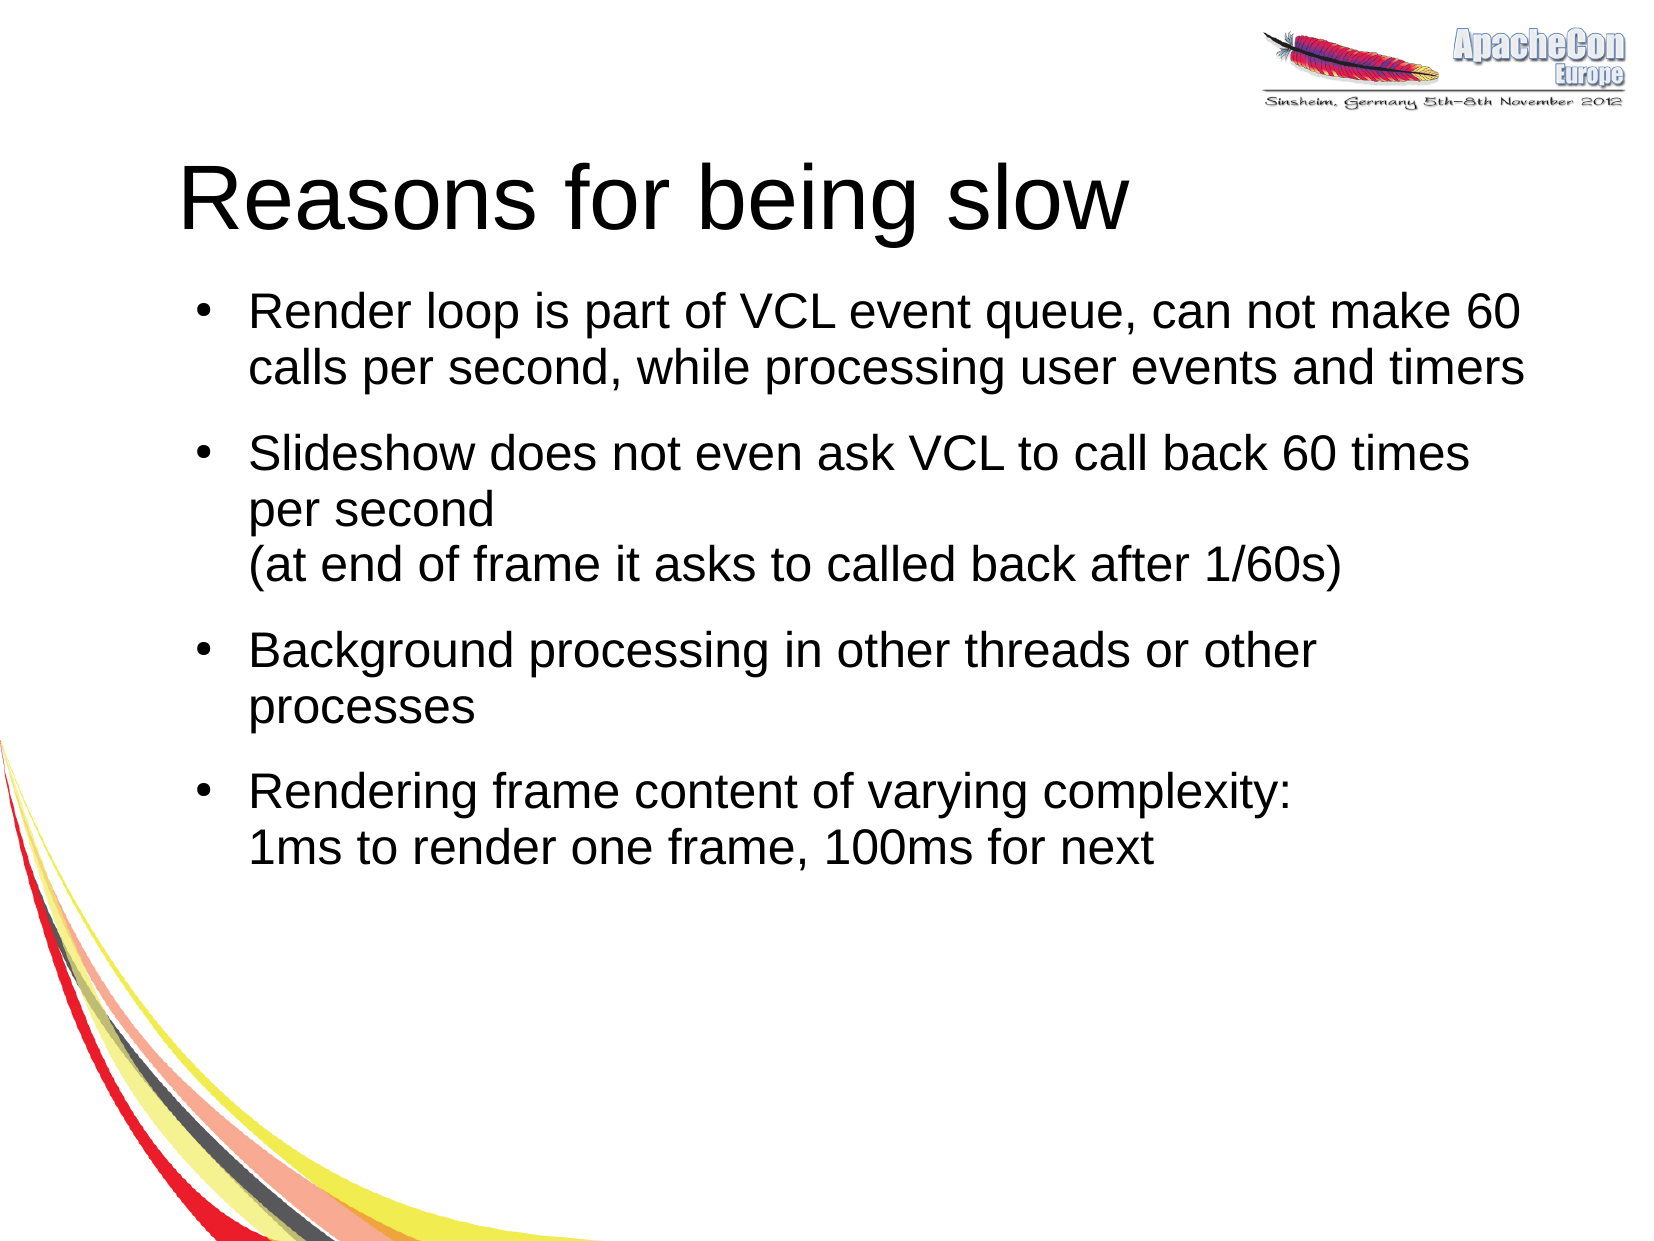

# Reasons for being slow
Render loop is part of VCL event queue, can not make 60 calls per second, while processing user events and timers
Slideshow does not even ask VCL to call back 60 times per second
(at end of frame it asks to called back after 1/60s)
Background processing in other threads or other processes
Rendering frame content of varying complexity:
1ms to render one frame, 100ms for next